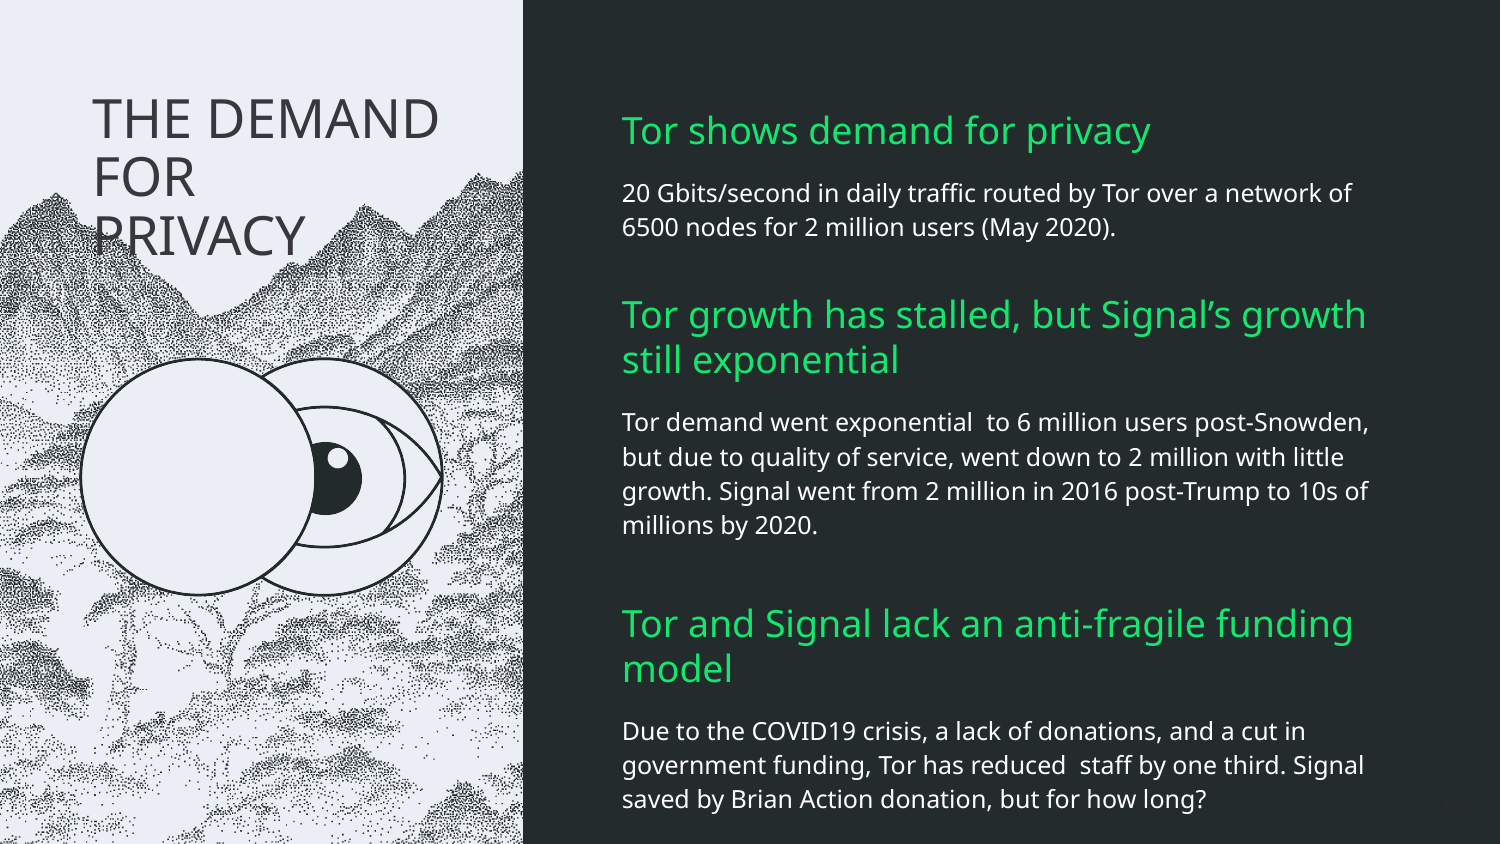

THE DEMAND FOR
PRIVACY
Tor shows demand for privacy
20 Gbits/second in daily traffic routed by Tor over a network of 6500 nodes for 2 million users (May 2020).
Tor growth has stalled, but Signal’s growth still exponential
Tor demand went exponential to 6 million users post-Snowden, but due to quality of service, went down to 2 million with little growth. Signal went from 2 million in 2016 post-Trump to 10s of millions by 2020.
Tor and Signal lack an anti-fragile funding model
Due to the COVID19 crisis, a lack of donations, and a cut in government funding, Tor has reduced staff by one third. Signal saved by Brian Action donation, but for how long?